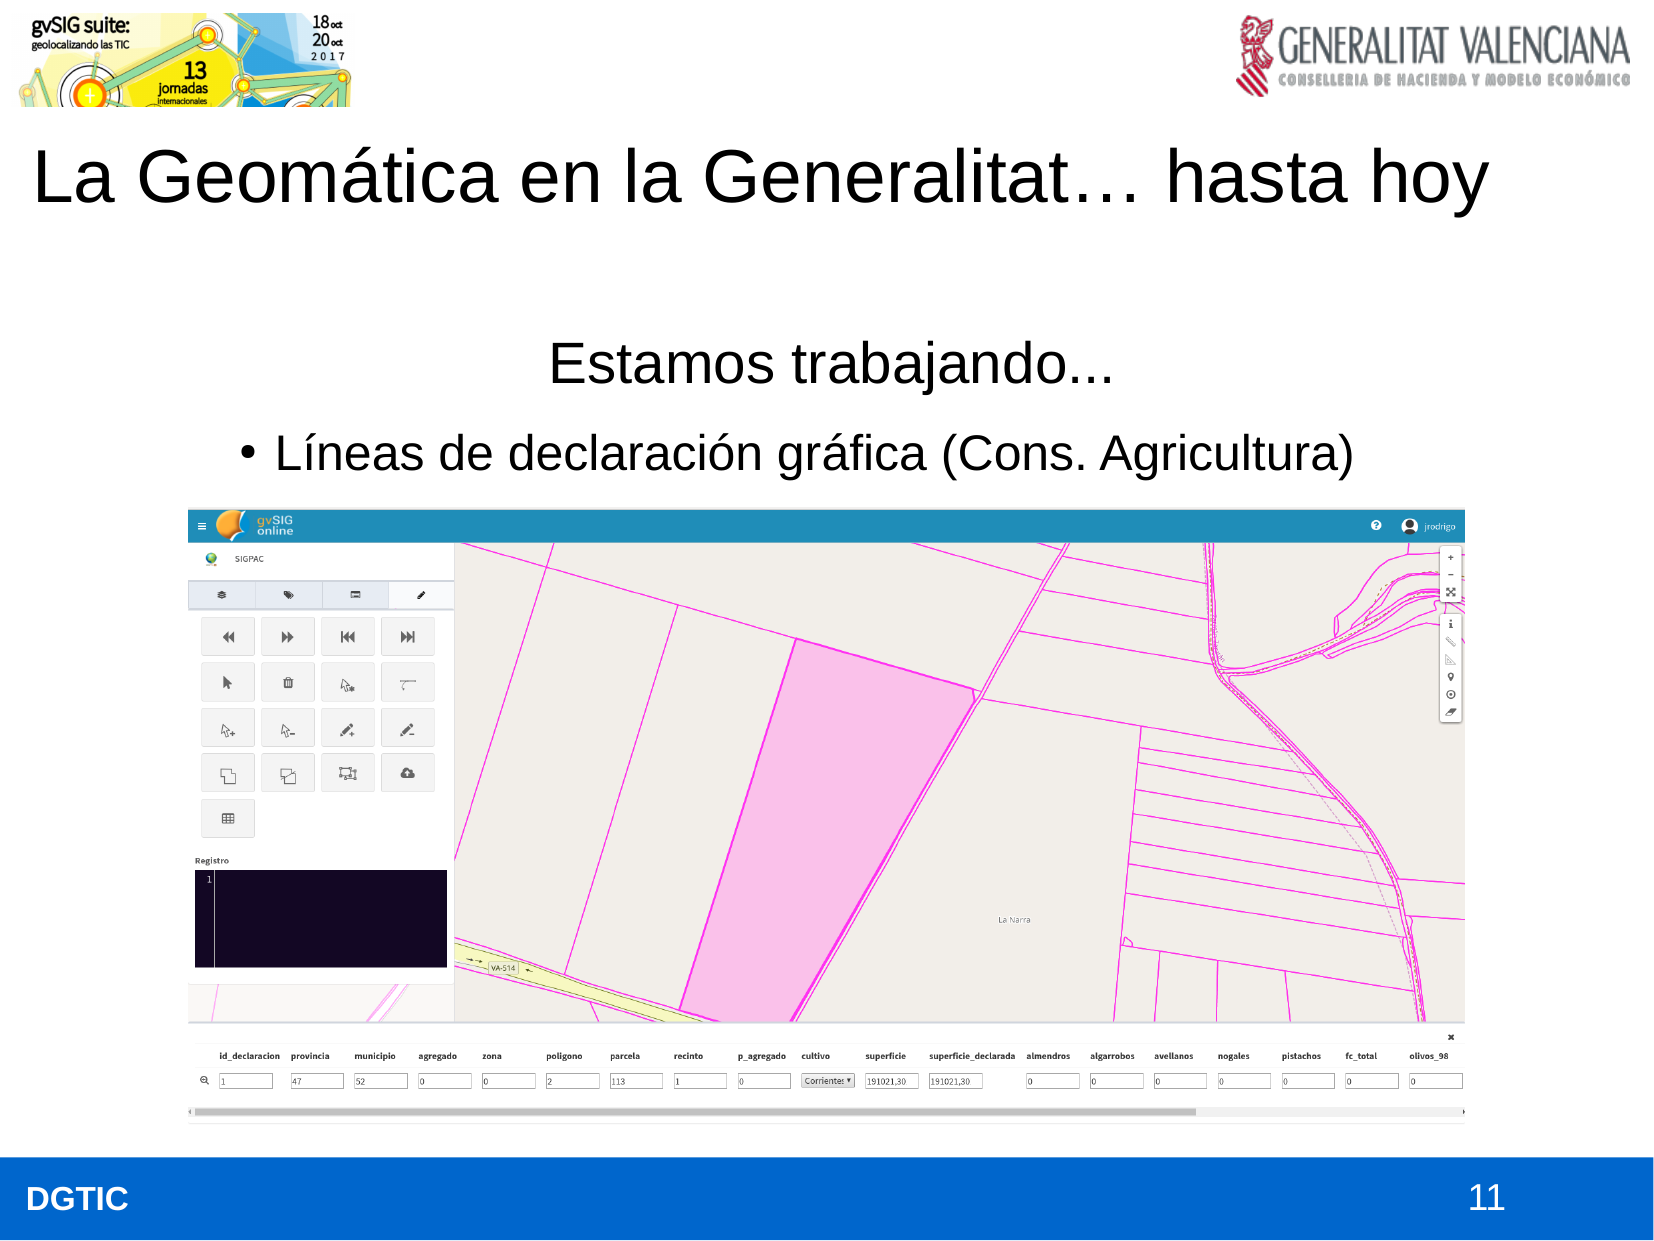

# La Geomática en la Generalitat… hasta hoy
Estamos trabajando...
Líneas de declaración gráfica (Cons. Agricultura)